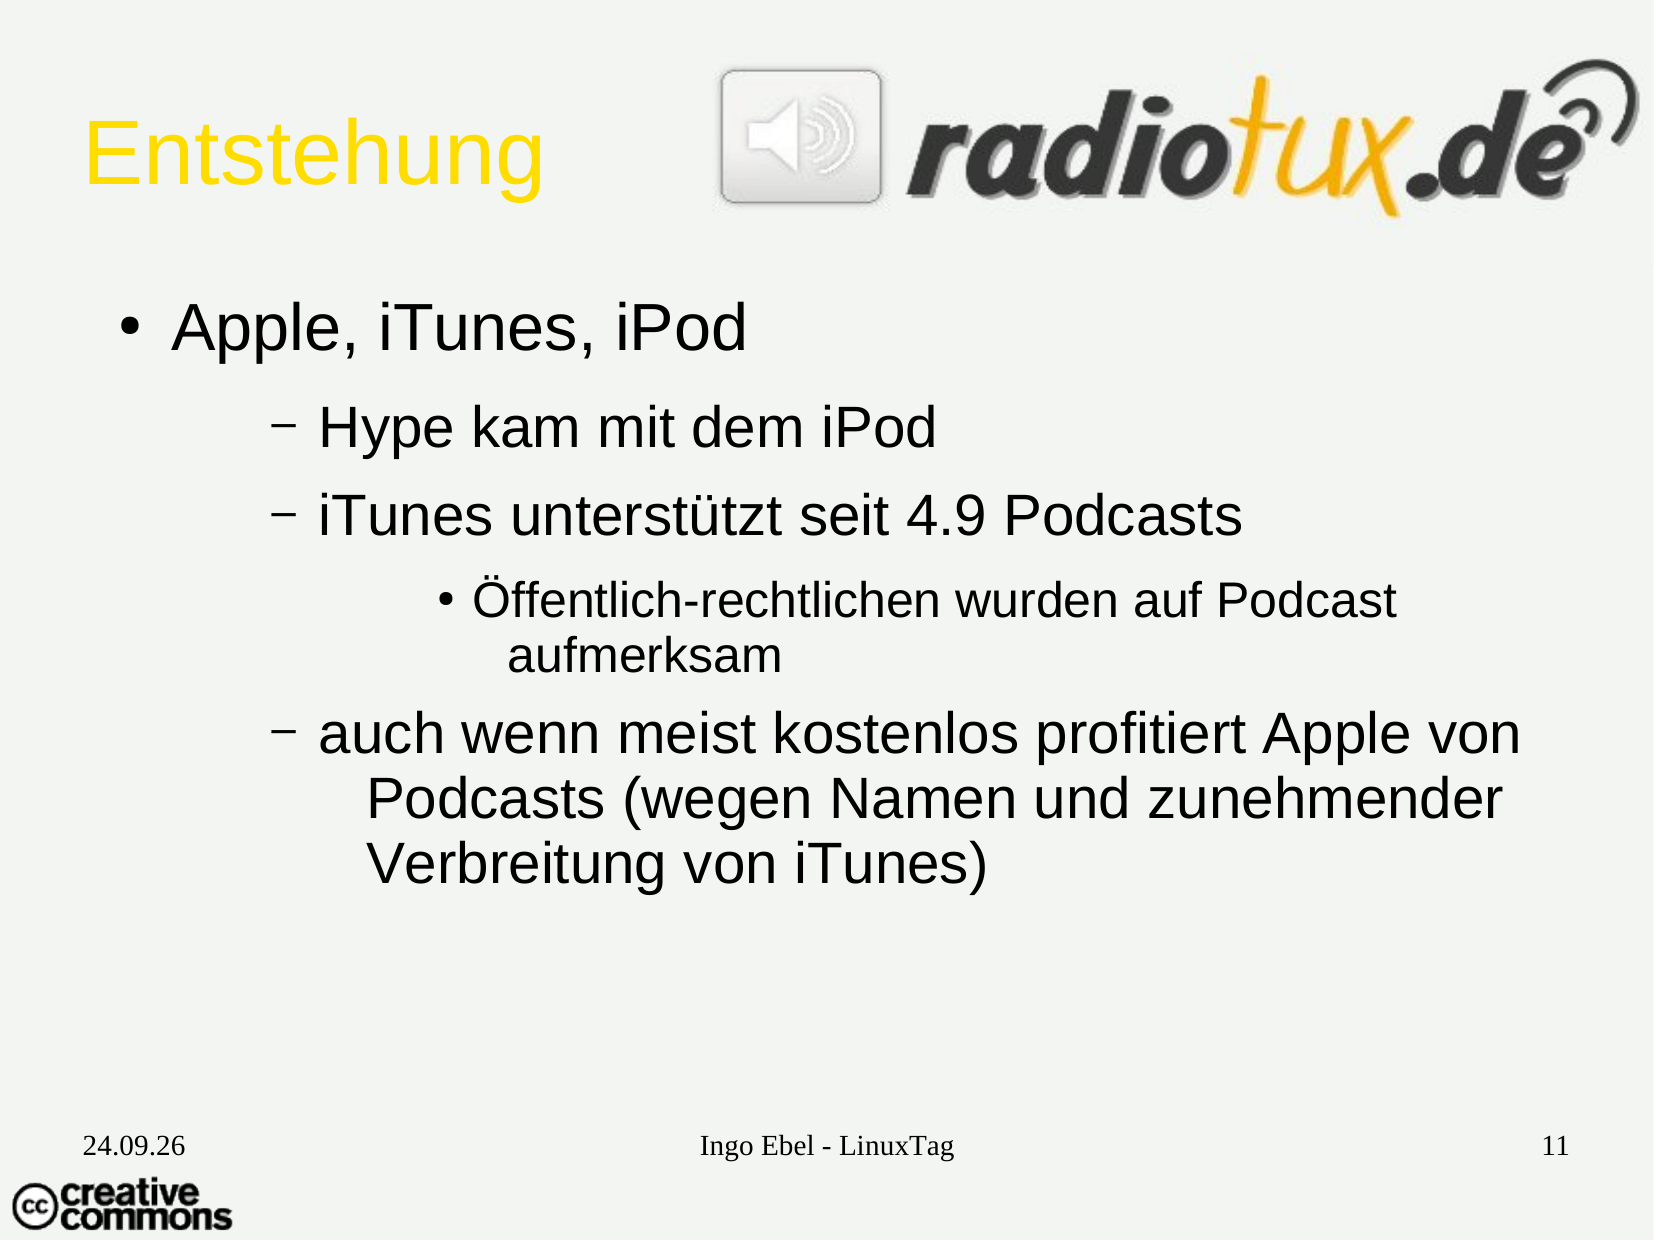

# Entstehung
Apple, iTunes, iPod
Hype kam mit dem iPod
iTunes unterstützt seit 4.9 Podcasts
Öffentlich-rechtlichen wurden auf Podcast aufmerksam
auch wenn meist kostenlos profitiert Apple von Podcasts (wegen Namen und zunehmender Verbreitung von iTunes)
Ingo Ebel - LinuxTag
11